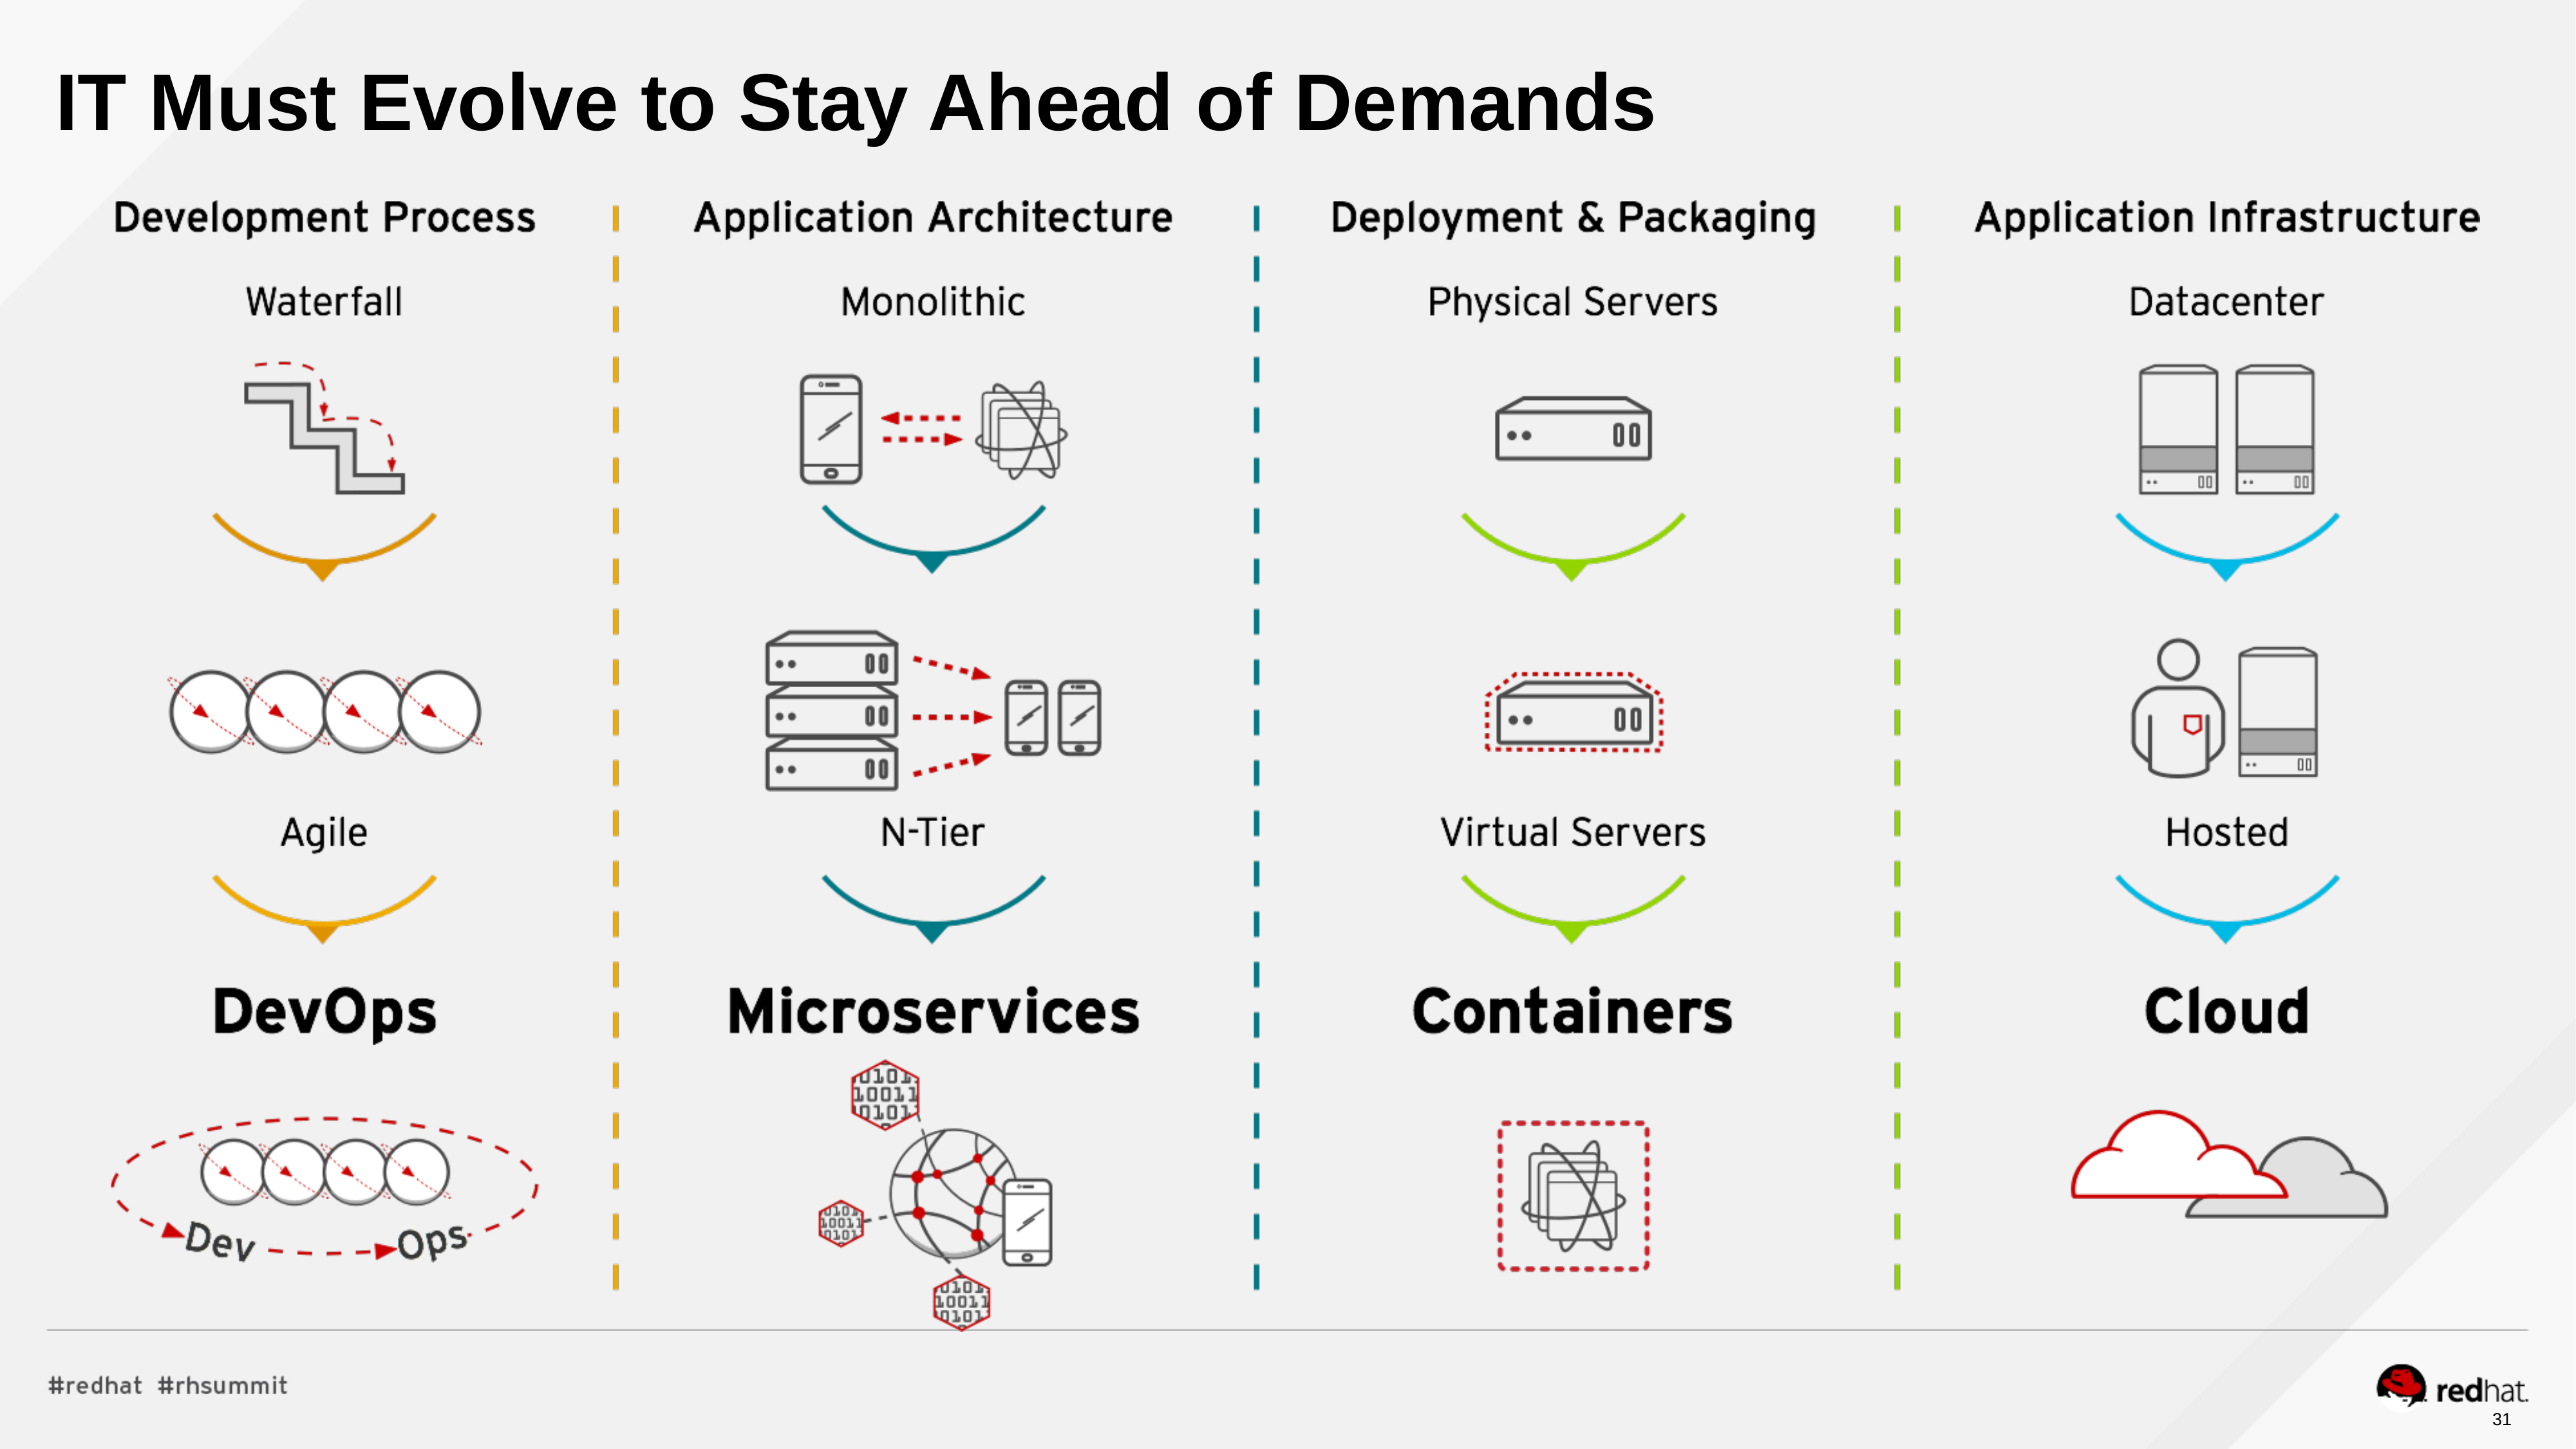

# IT Must Evolve to Stay Ahead of Demands